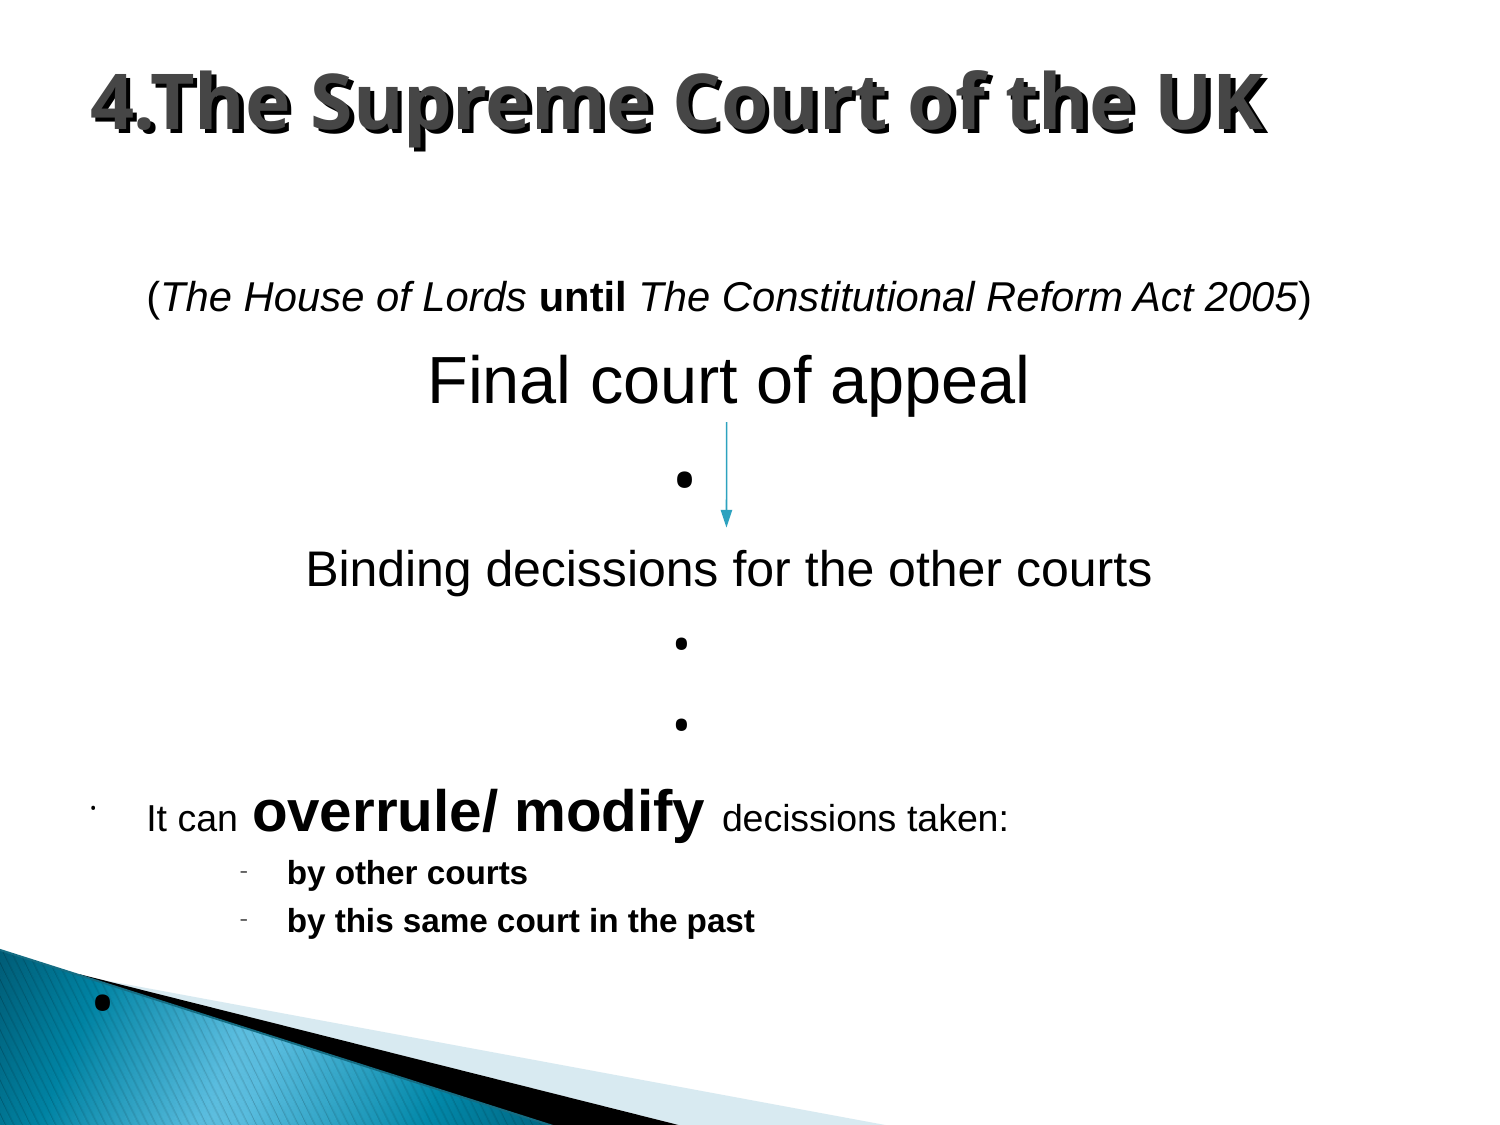

# 4.The Supreme Court of the UK
(The House of Lords until The Constitutional Reform Act 2005)
Final court of appeal
Binding decissions for the other courts
It can overrule/ modify decissions taken:
by other courts
by this same court in the past